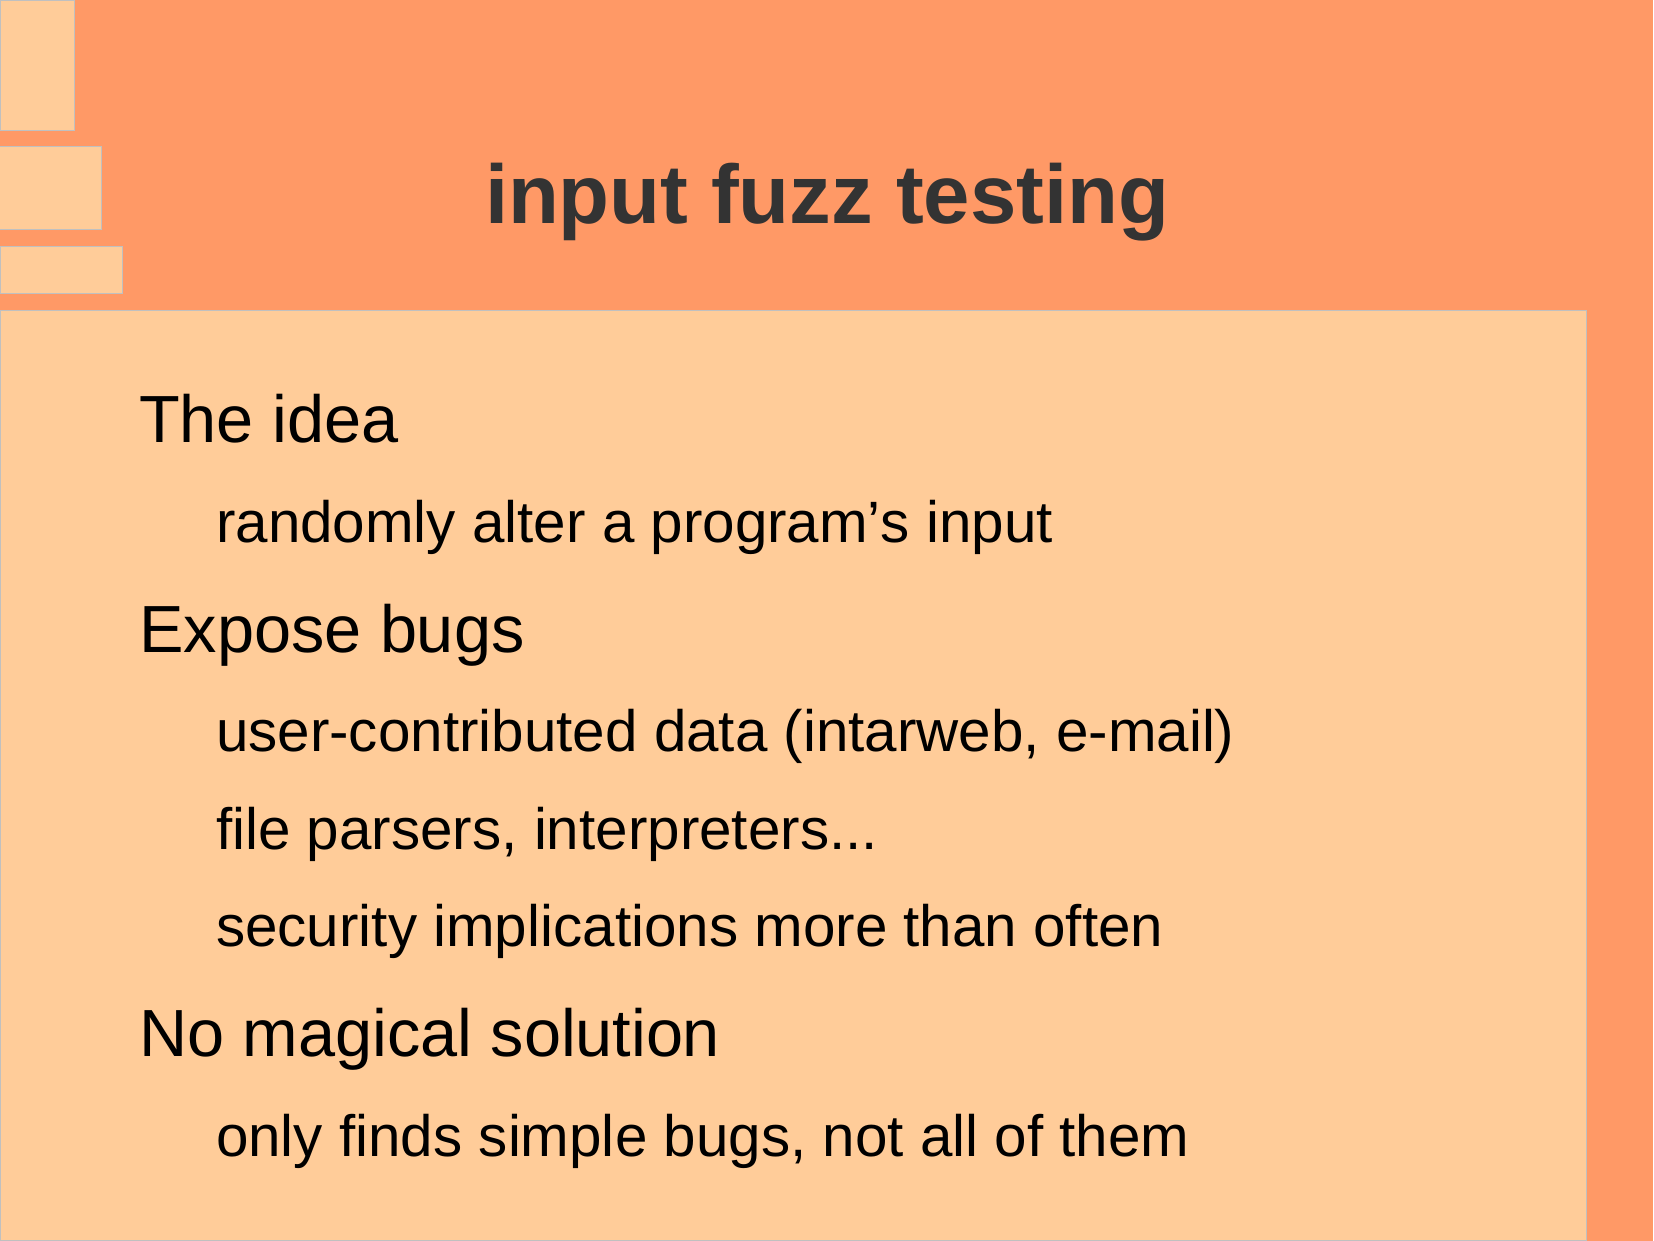

# input fuzz testing
The idea
randomly alter a program’s input
Expose bugs
user-contributed data (intarweb, e-mail)
file parsers, interpreters...
security implications more than often
No magical solution
only finds simple bugs, not all of them